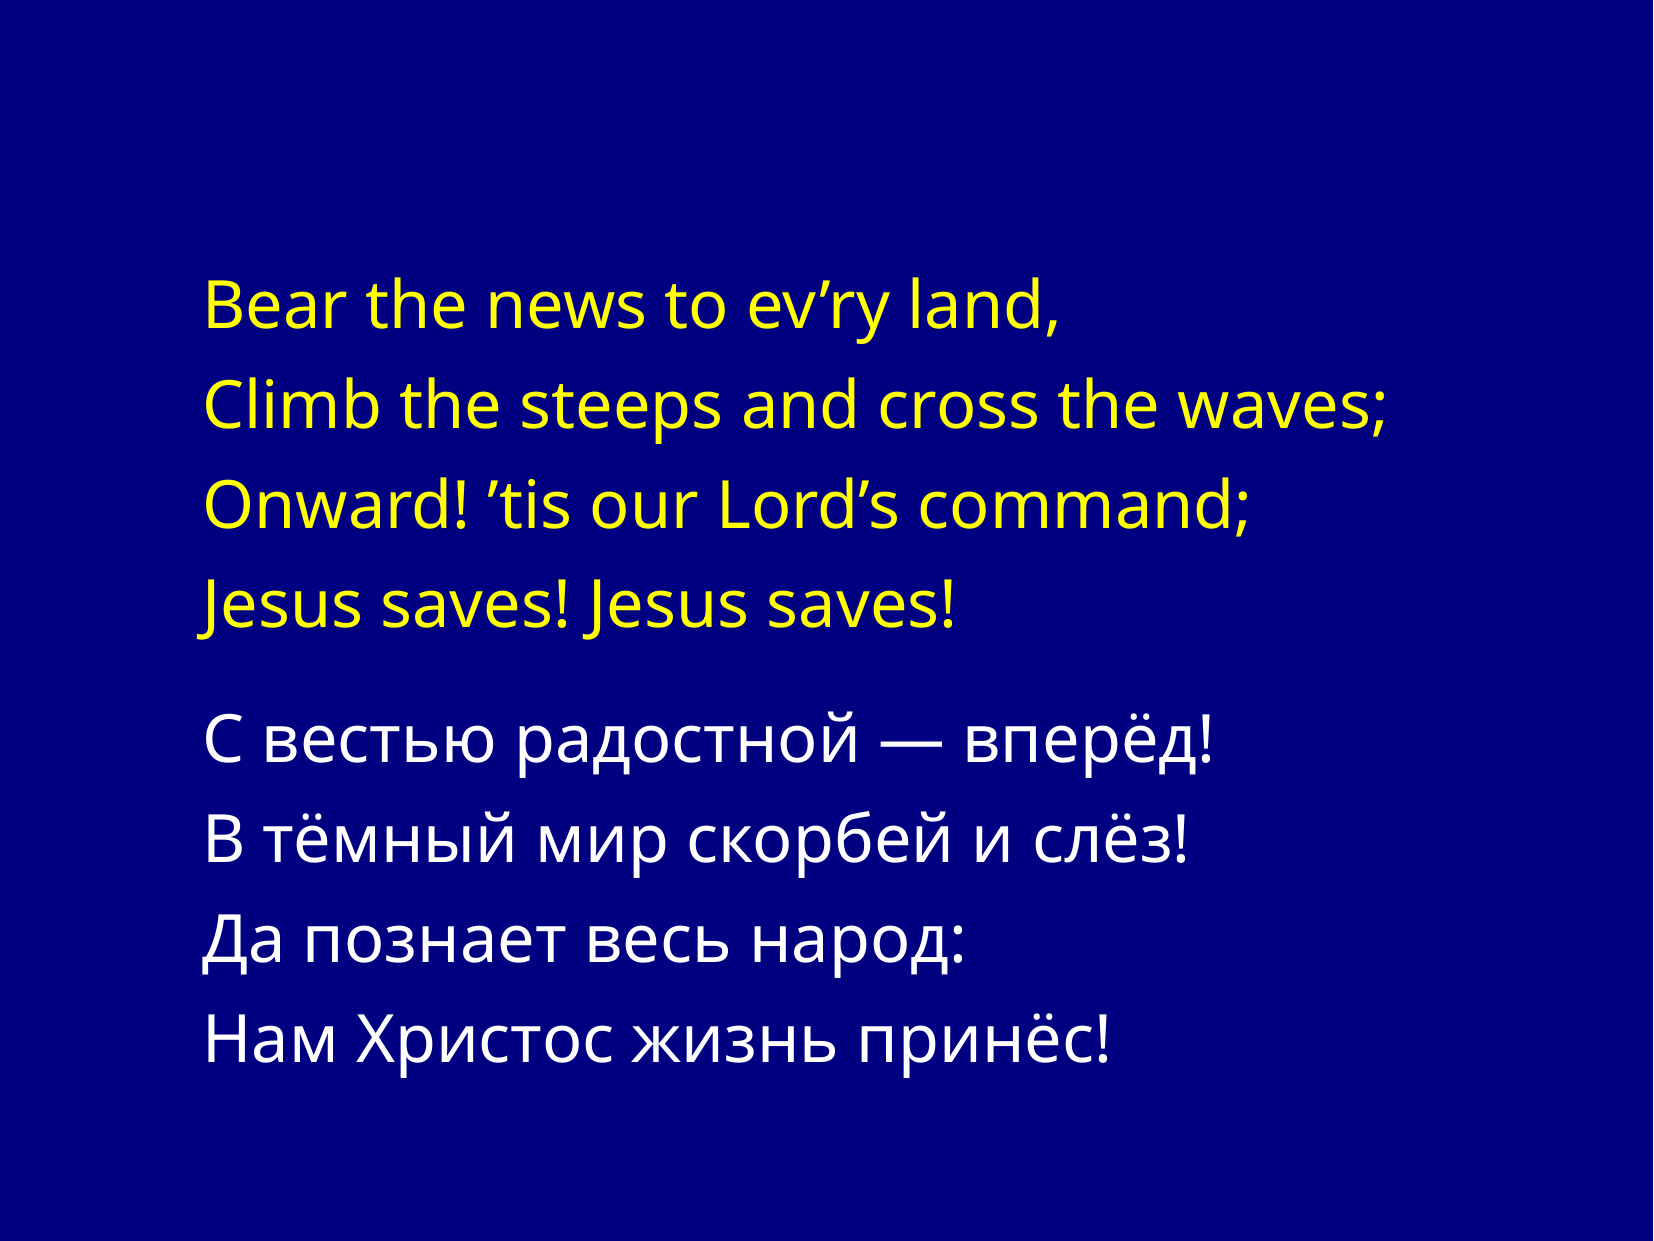

Bear the news to ev’ry land,
	Climb the steeps and cross the waves;
	Onward! ’tis our Lord’s command;
	Jesus saves! Jesus saves!
	С вестью радостной — вперёд!
	В тёмный мир скорбей и слёз!
	Да познает весь народ:
	Нам Христос жизнь принёс!